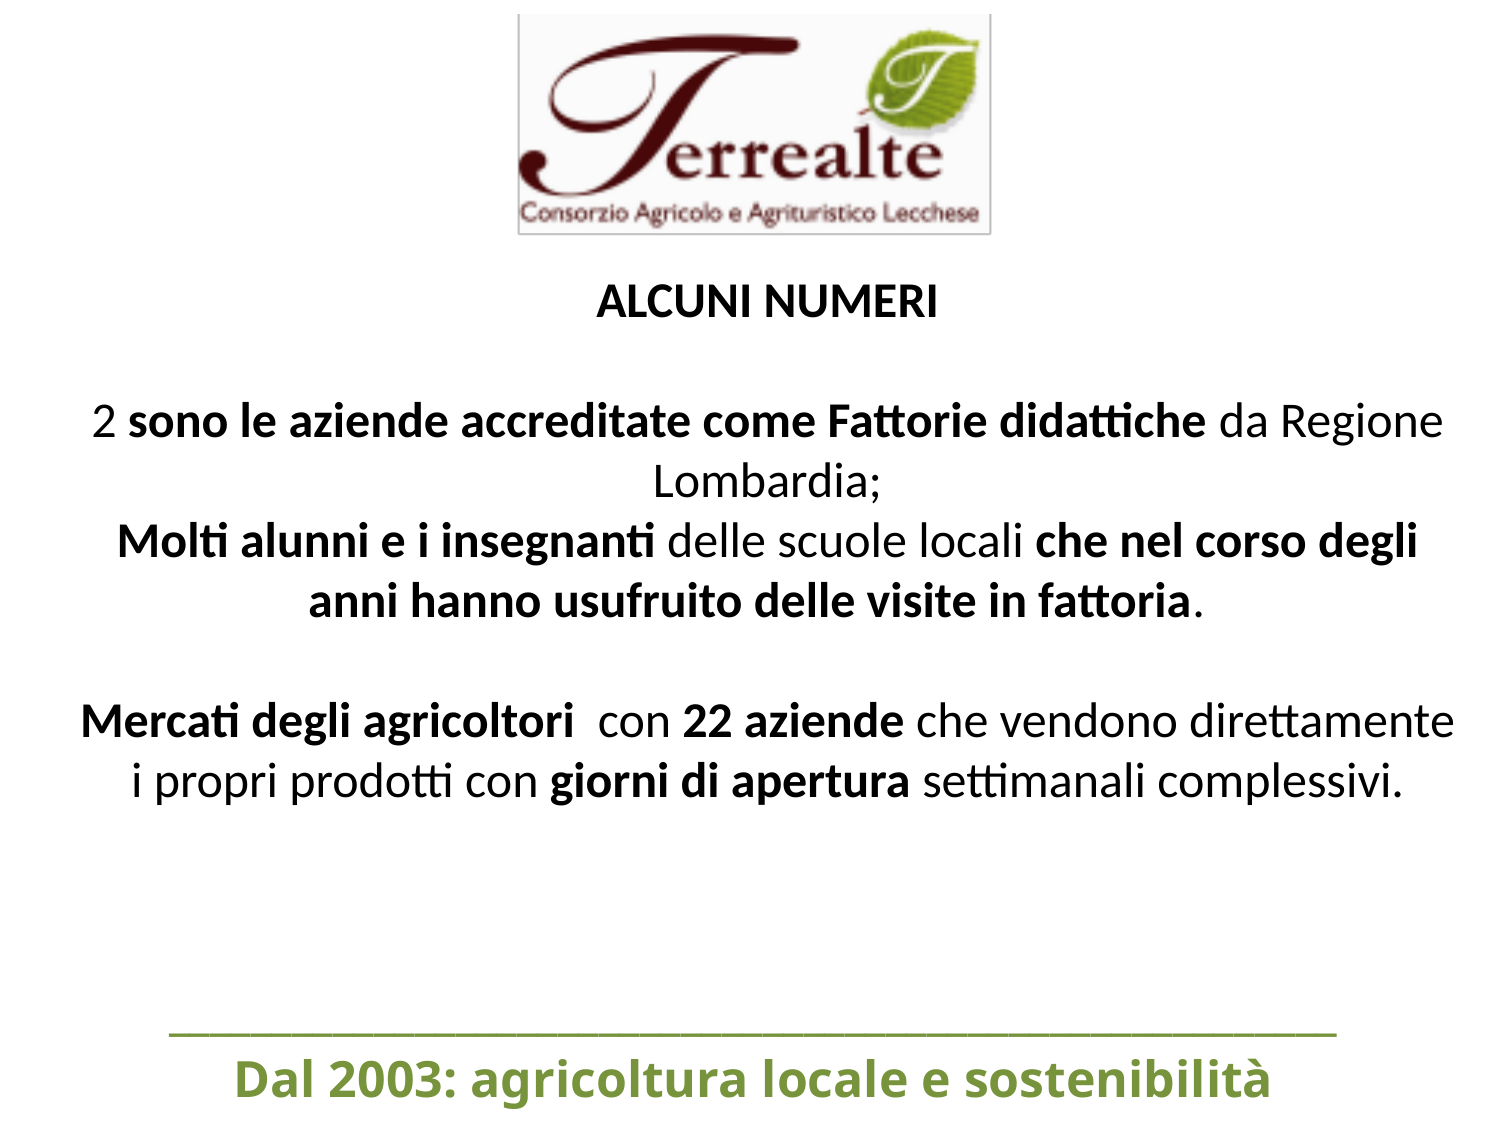

# ALCUNI NUMERI 2 sono le aziende accreditate come Fattorie didattiche da Regione Lombardia; Molti alunni e i insegnanti delle scuole locali che nel corso degli anni hanno usufruito delle visite in fattoria. Mercati degli agricoltori con 22 aziende che vendono direttamente i propri prodotti con giorni di apertura settimanali complessivi.
_________________________________________________________
Dal 2003: agricoltura locale e sostenibilità